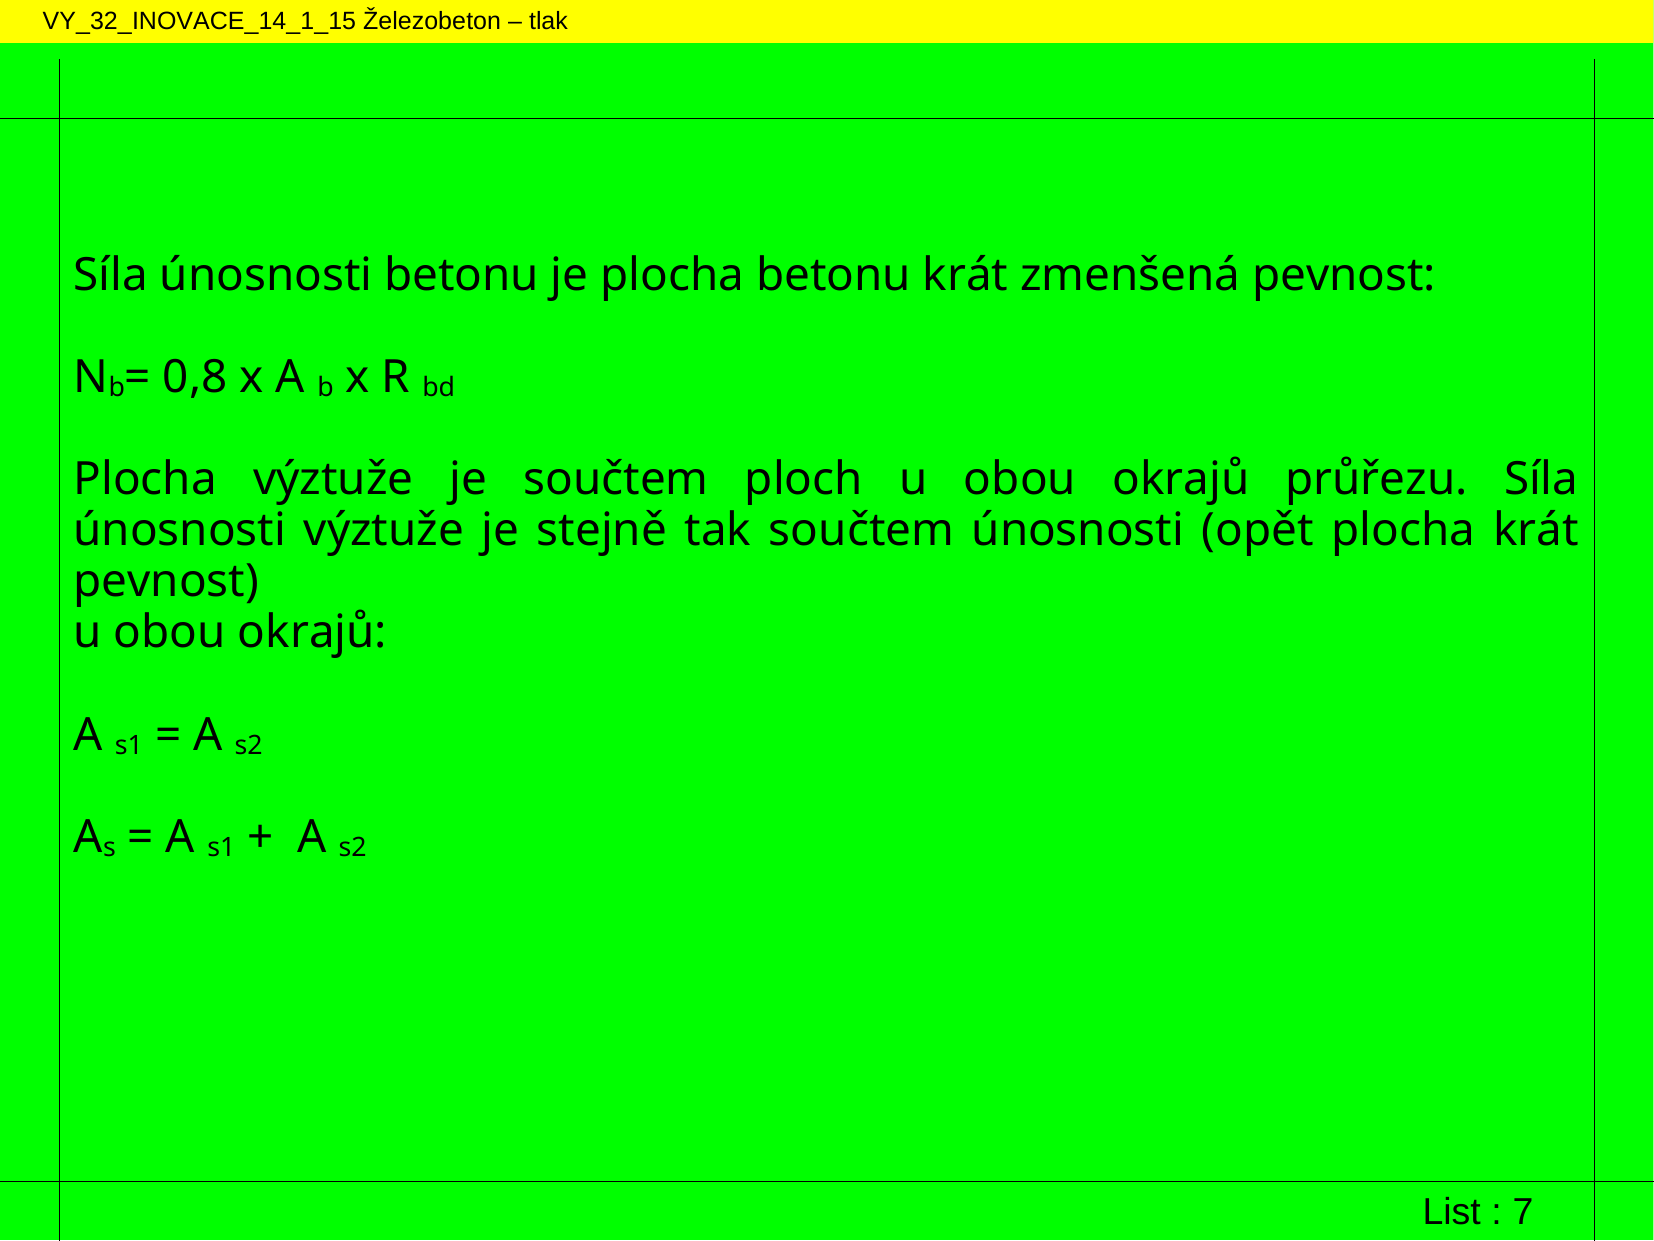

VY_32_INOVACE_14_1_15 Železobeton – tlak
Síla únosnosti betonu je plocha betonu krát zmenšená pevnost:
Nb= 0,8 x A b x R bd
Plocha výztuže je součtem ploch u obou okrajů průřezu. Síla únosnosti výztuže je stejně tak součtem únosnosti (opět plocha krát pevnost)
u obou okrajů:
A s1 = A s2
As = A s1 + A s2
List :